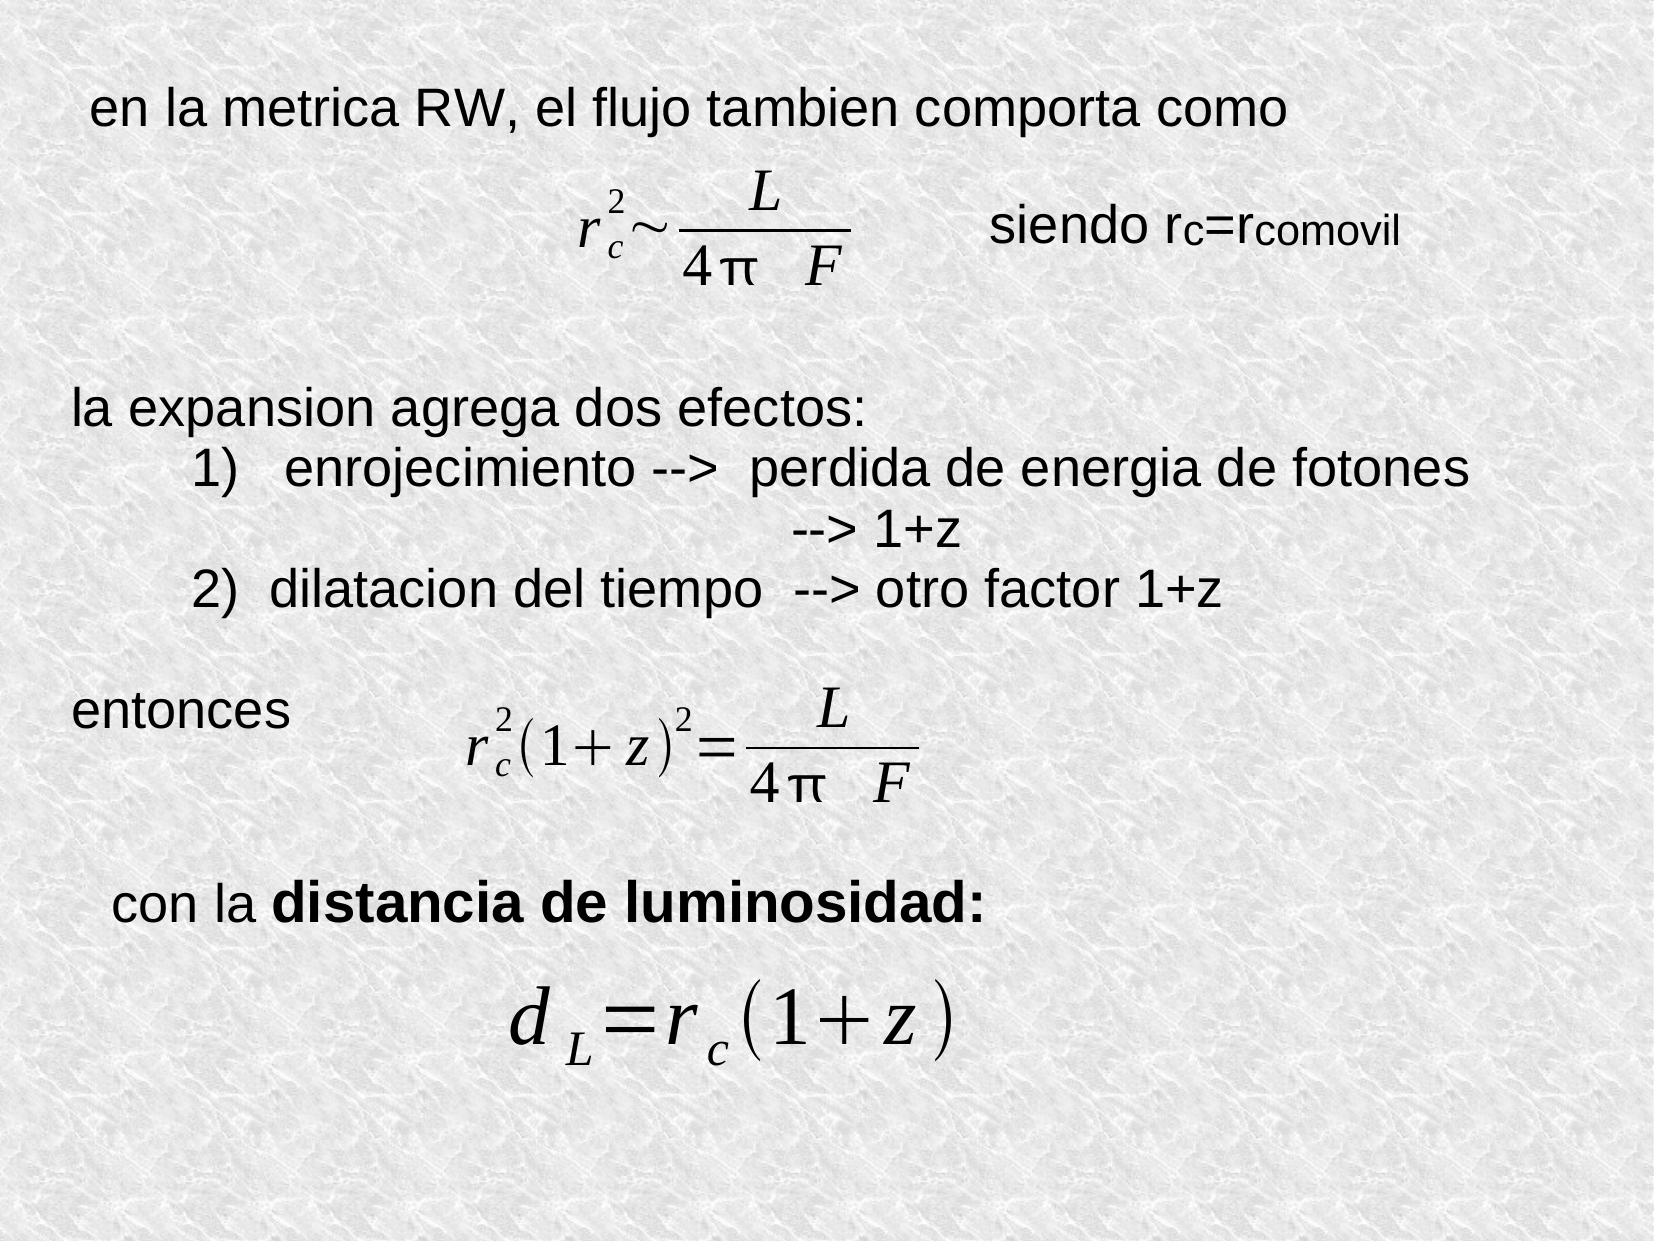

en la metrica RW, el flujo tambien comporta como
siendo rc=rcomovil
la expansion agrega dos efectos:
 1) enrojecimiento --> perdida de energia de fotones
 --> 1+z
 2) dilatacion del tiempo --> otro factor 1+z
entonces
con la distancia de luminosidad: